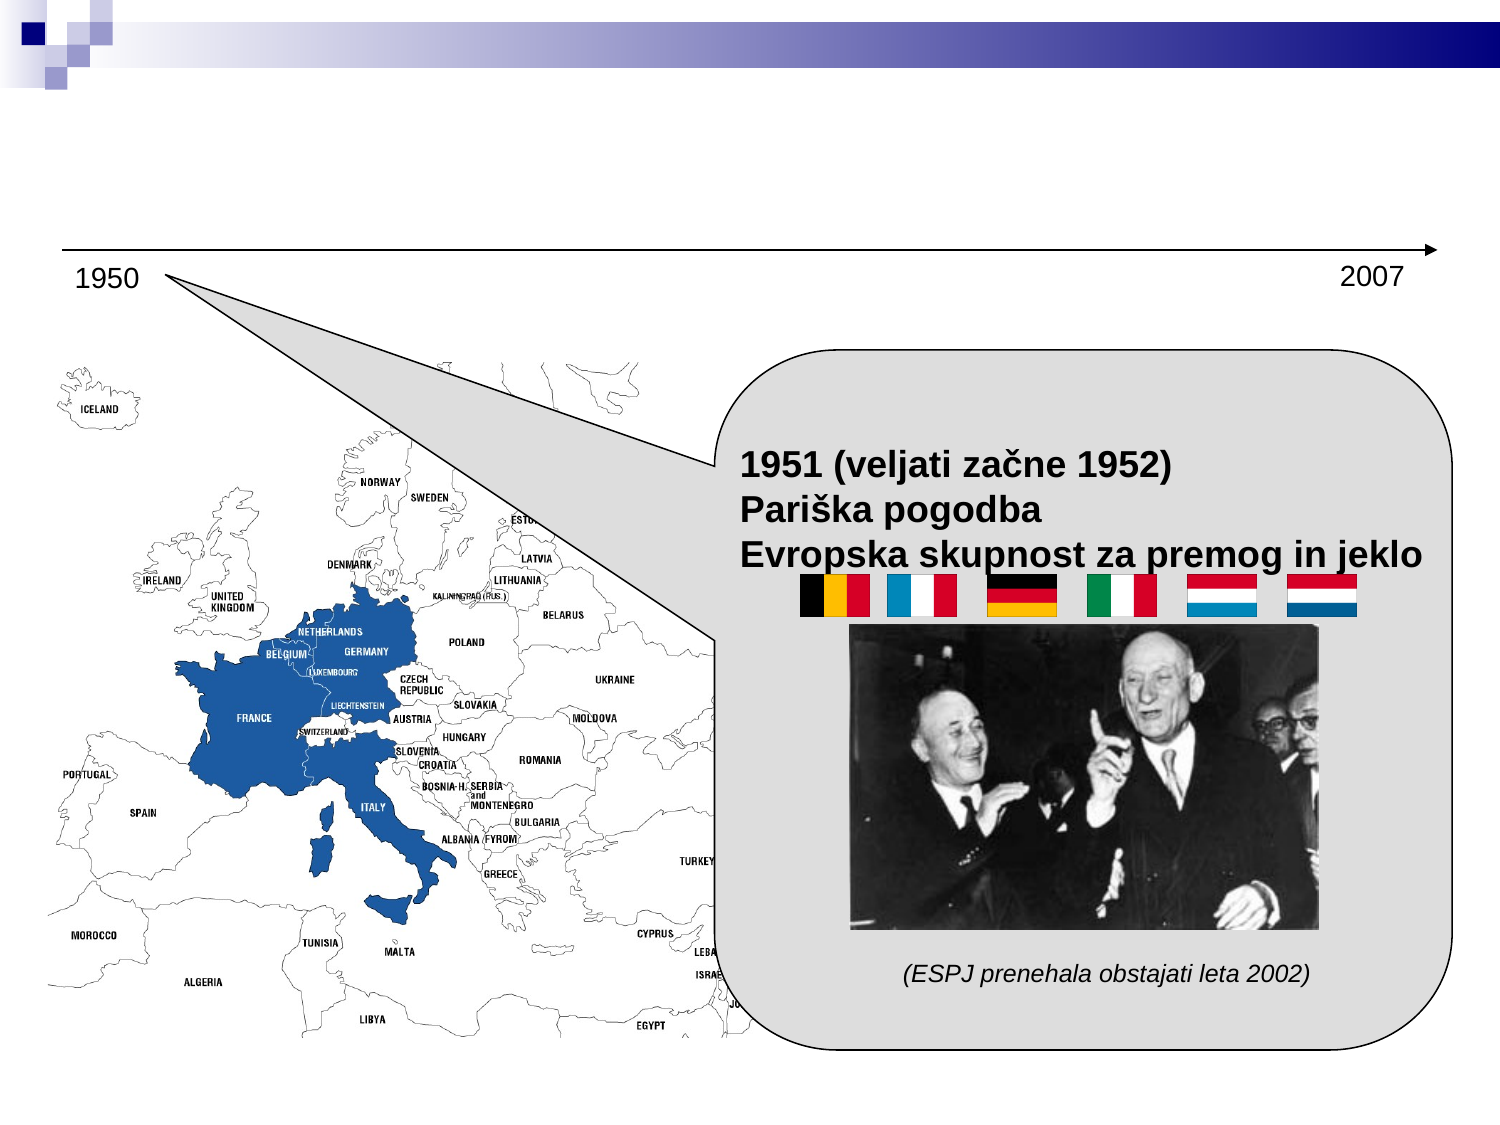

2007
1950
1951 (veljati začne 1952)
Pariška pogodba
Evropska skupnost za premog in jeklo
(ESPJ prenehala obstajati leta 2002)